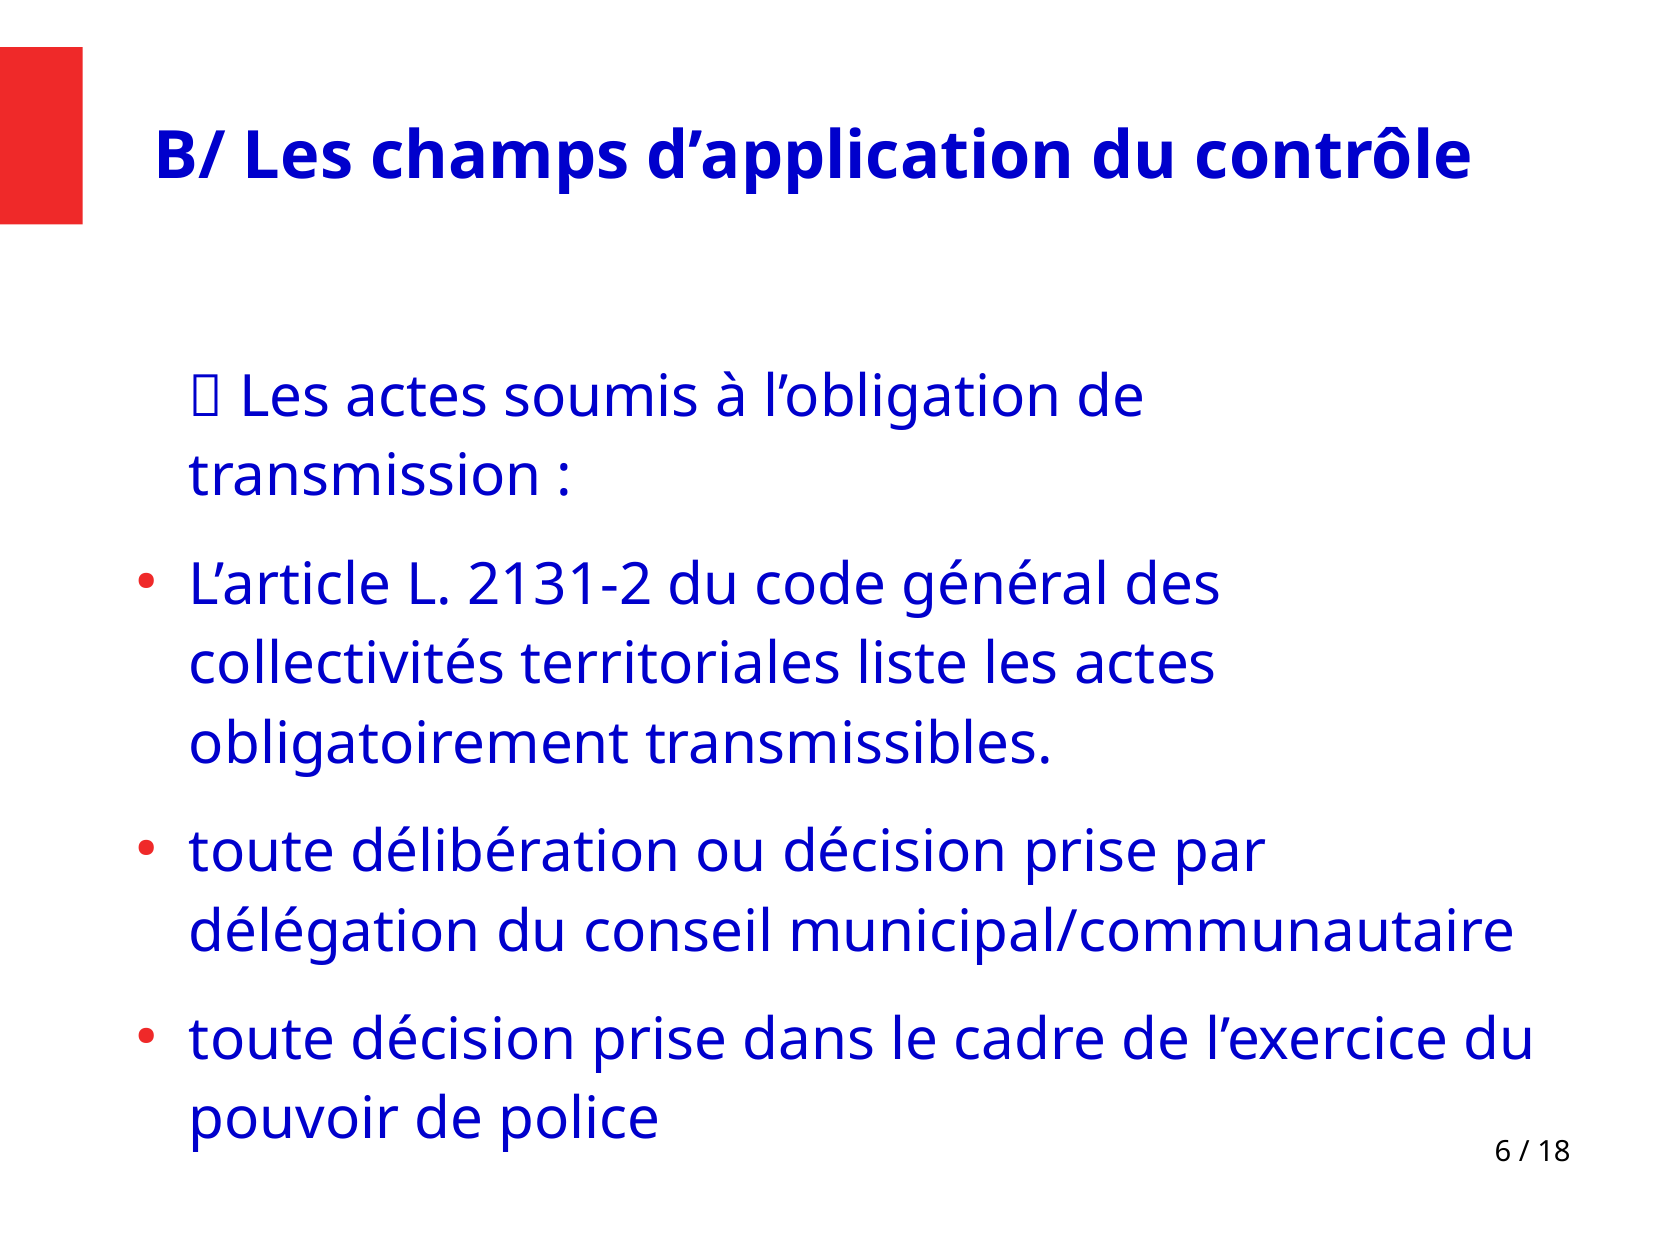

# B/ Les champs d’application du contrôle
 Les actes soumis à l’obligation de transmission :
L’article L. 2131-2 du code général des collectivités territoriales liste les actes obligatoirement transmissibles.
toute délibération ou décision prise par délégation du conseil municipal/communautaire
toute décision prise dans le cadre de l’exercice du pouvoir de police
6